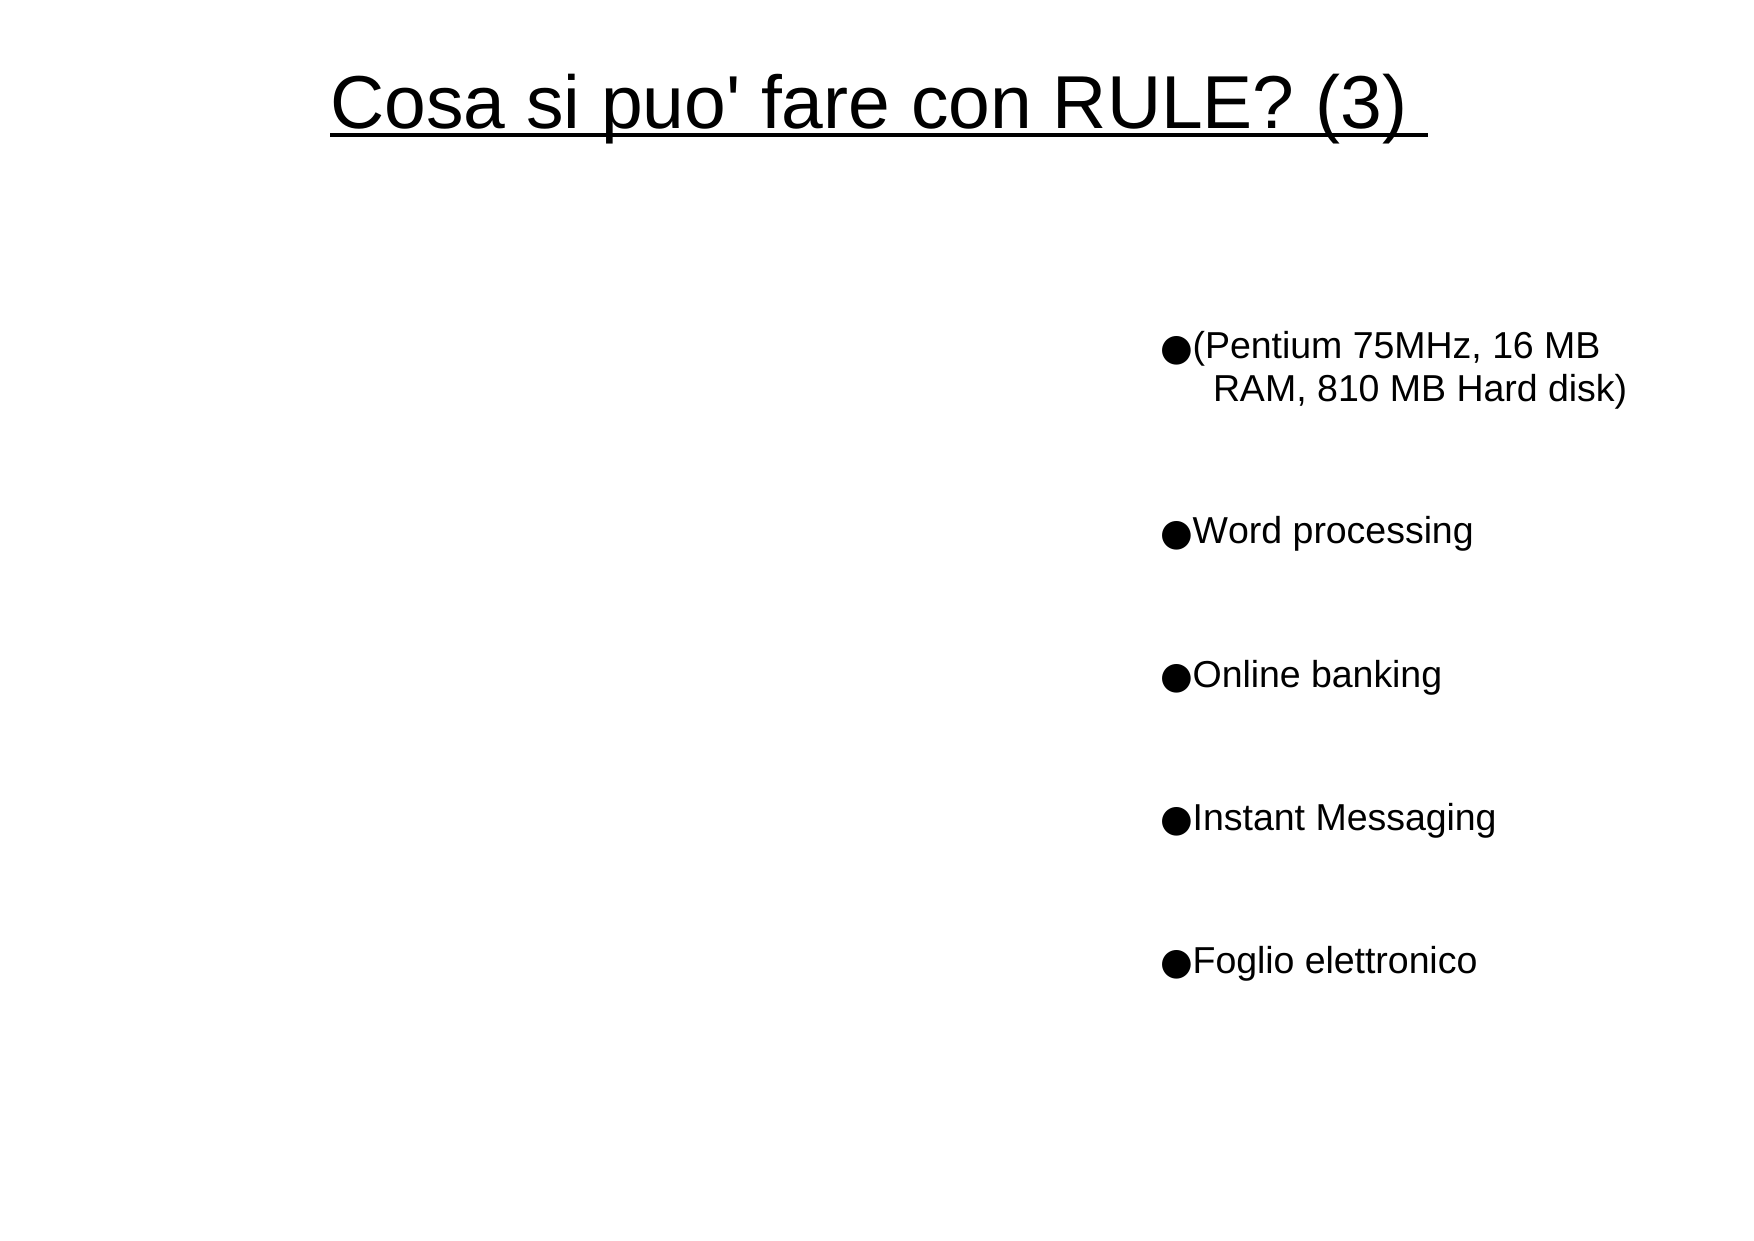

Cosa si puo' fare con RULE? (3)
(Pentium 75MHz, 16 MB RAM, 810 MB Hard disk)
Word processing
Online banking
Instant Messaging
Foglio elettronico